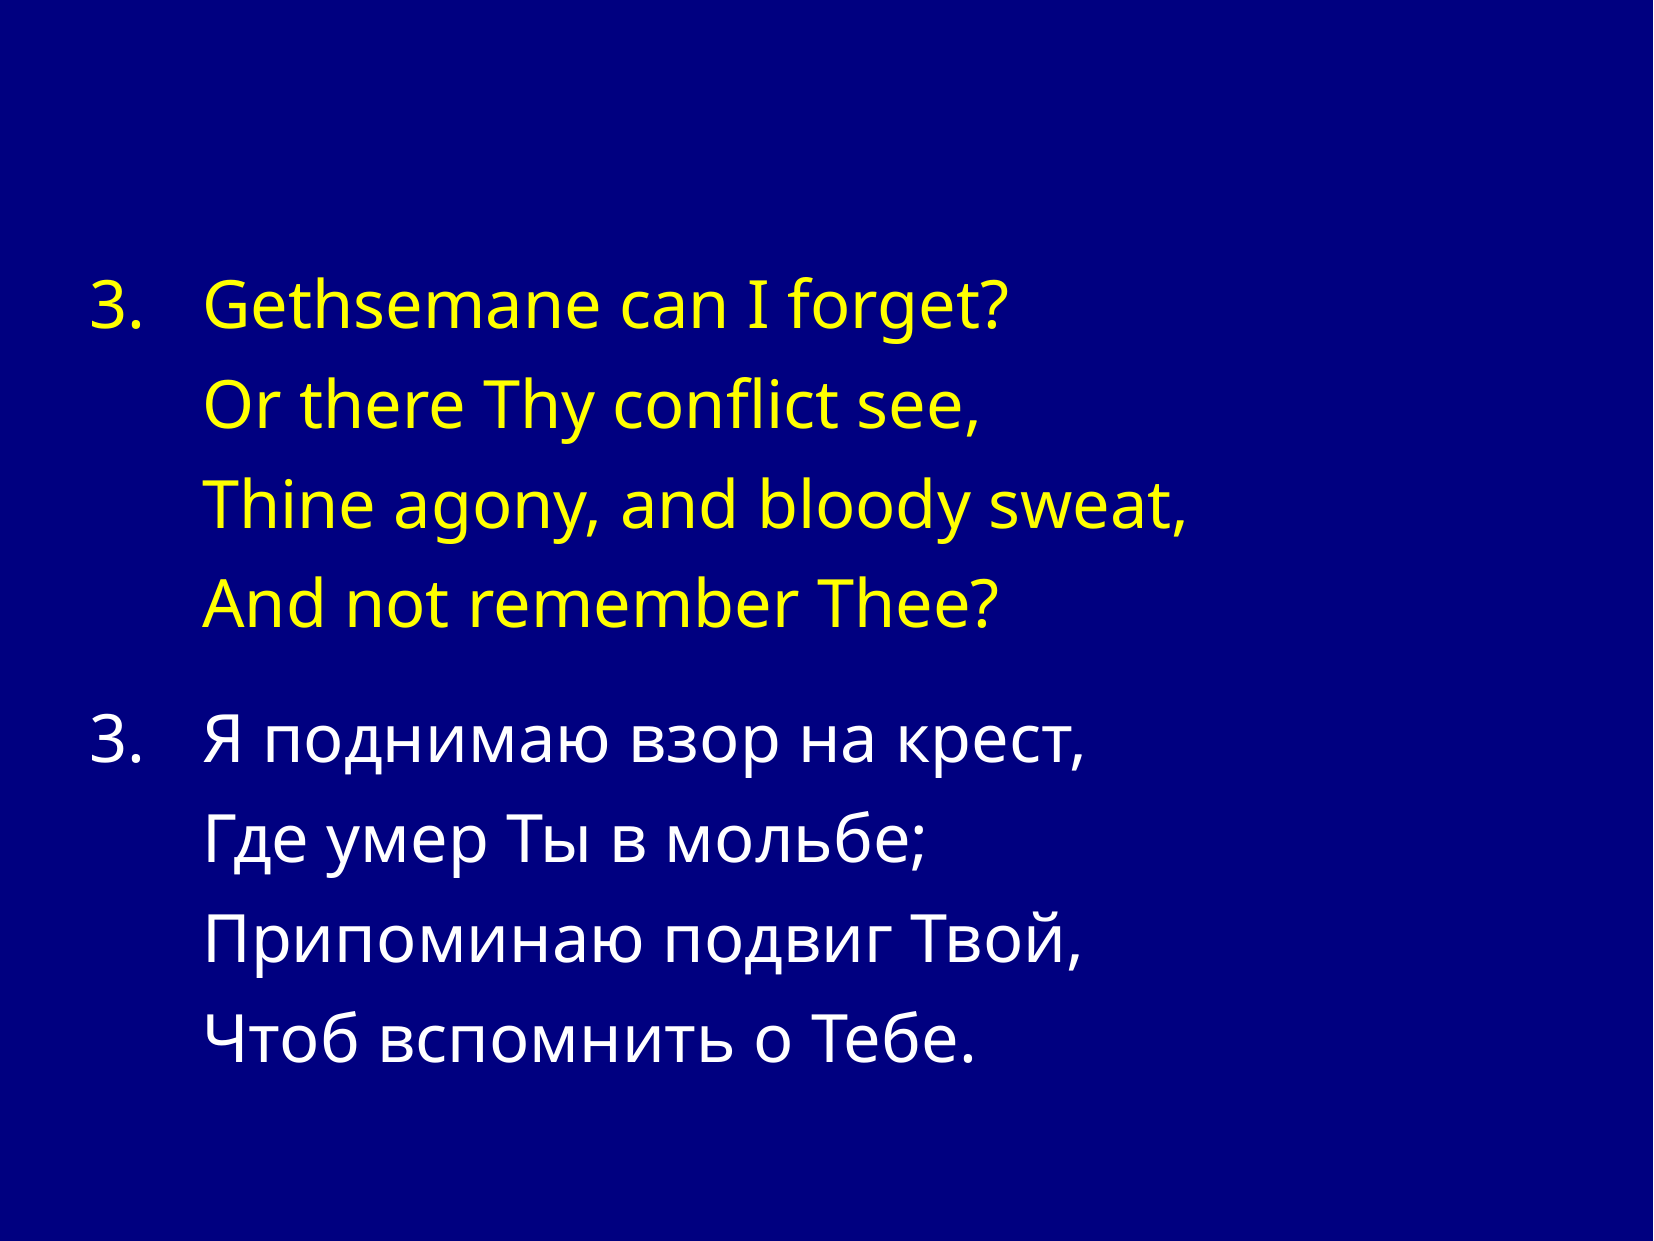

3.	Gethsemane can I forget?
	Or there Thy conflict see,
	Thine agony, and bloody sweat,
	And not remember Thee?
3.	Я поднимаю взор на крест,
	Где умер Ты в мольбе;
	Припоминаю подвиг Твой,
	Чтоб вспомнить о Тебе.